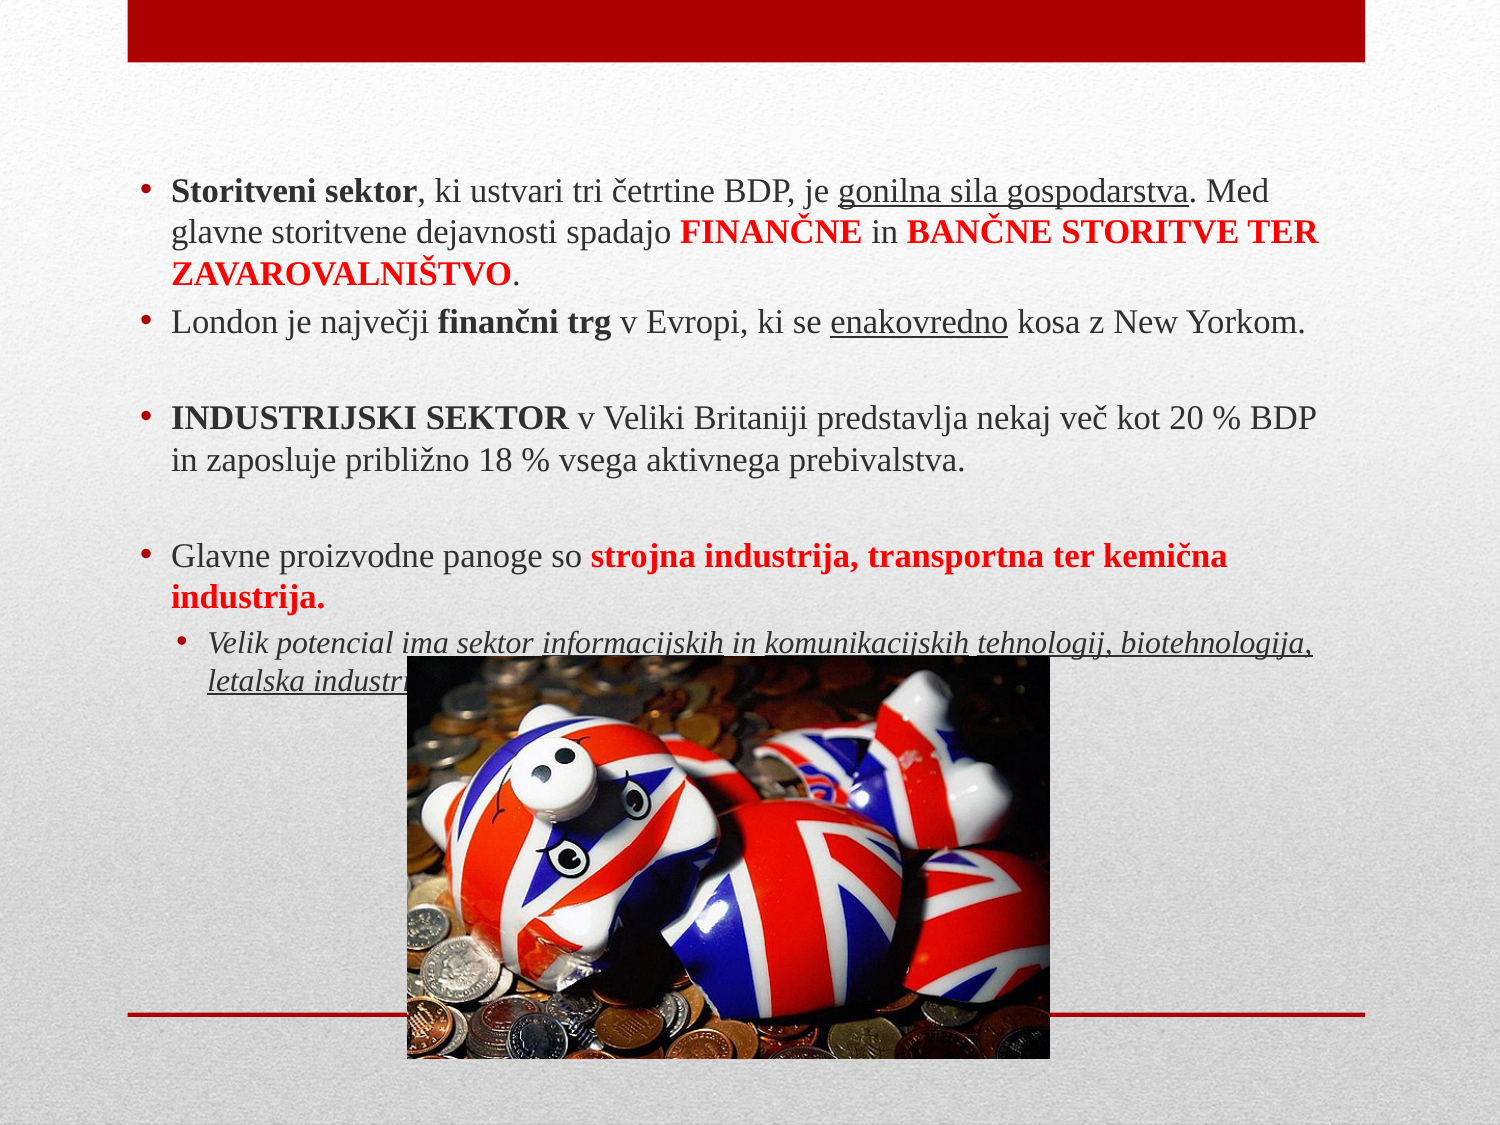

Storitveni sektor, ki ustvari tri četrtine BDP, je gonilna sila gospodarstva. Med glavne storitvene dejavnosti spadajo FINANČNE in BANČNE STORITVE TER ZAVAROVALNIŠTVO.
London je največji finančni trg v Evropi, ki se enakovredno kosa z New Yorkom.
INDUSTRIJSKI SEKTOR v Veliki Britaniji predstavlja nekaj več kot 20 % BDP in zaposluje približno 18 % vsega aktivnega prebivalstva.
Glavne proizvodne panoge so strojna industrija, transportna ter kemična industrija.
Velik potencial ima sektor informacijskih in komunikacijskih tehnologij, biotehnologija, letalska industrija, obnovljivi viri energij in vojaška industrija.
#